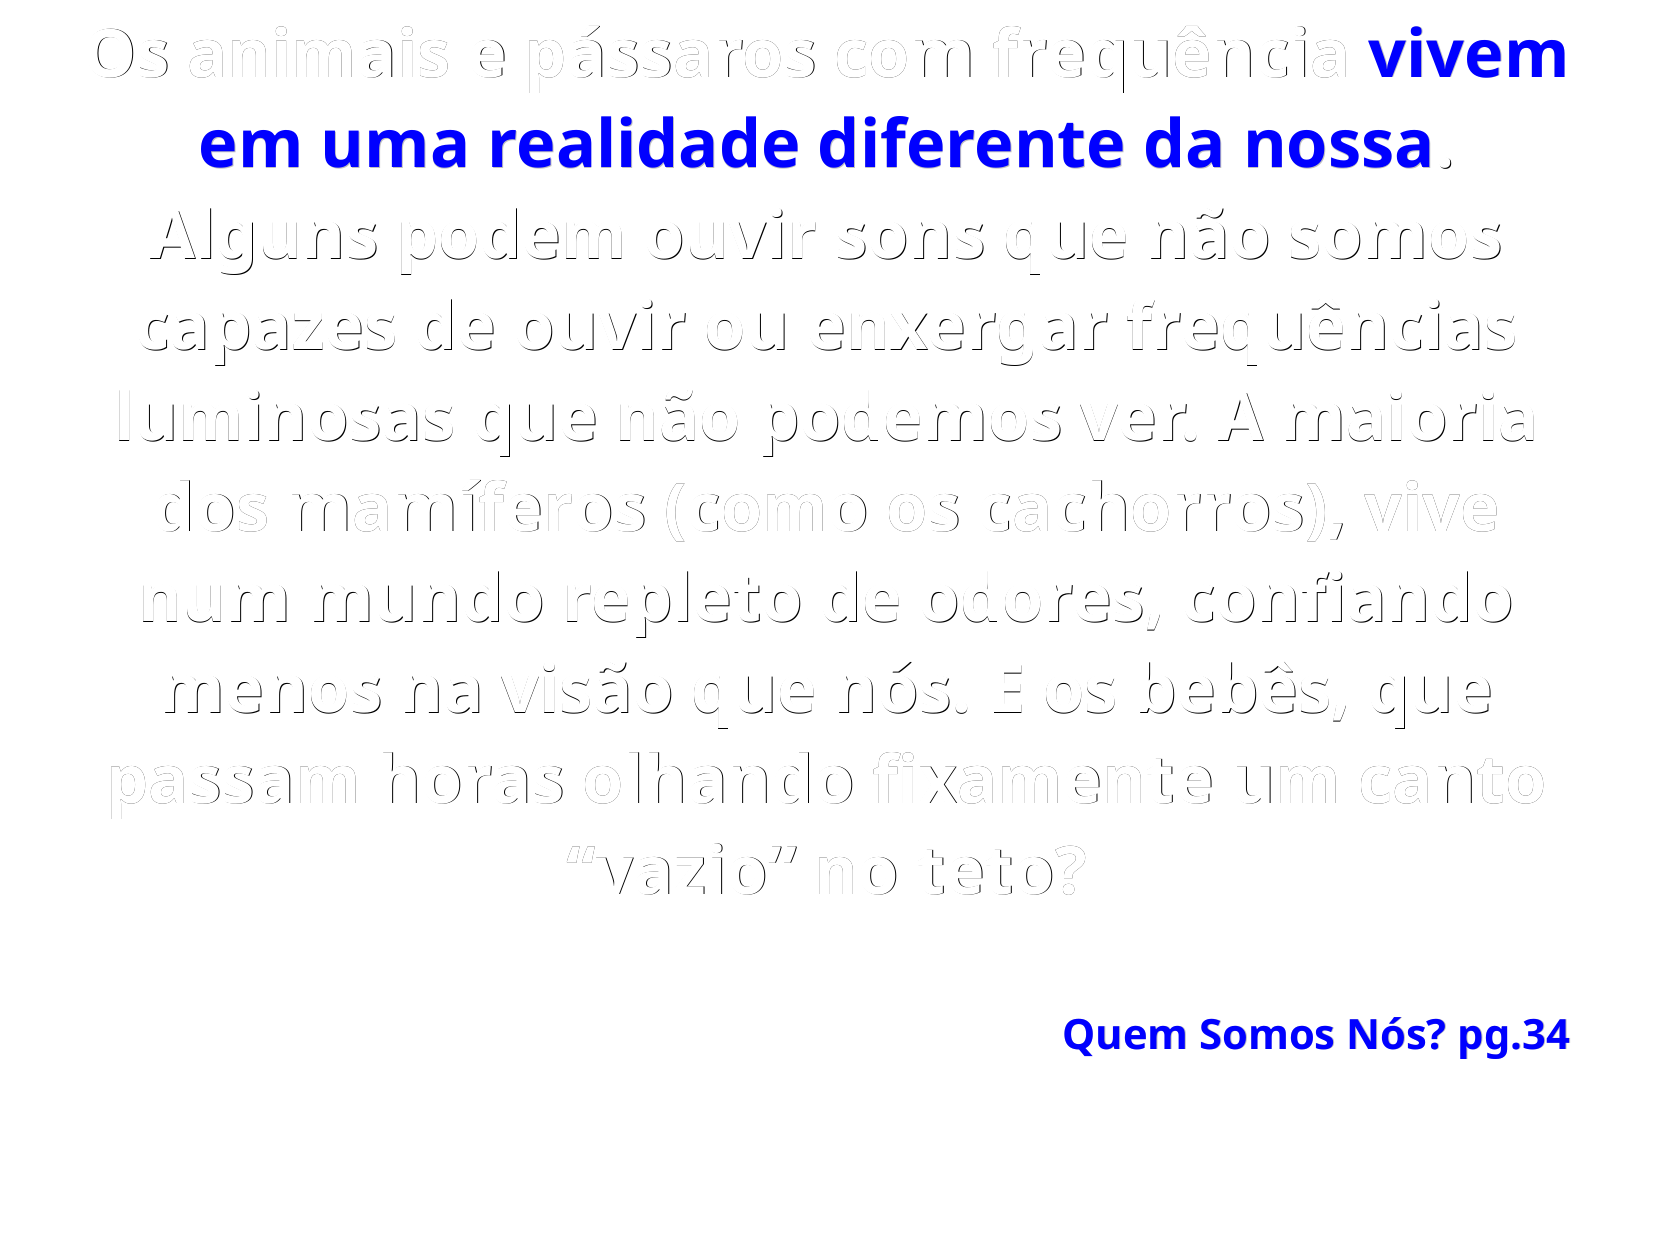

# Os animais e pássaros com frequência vivem em uma realidade diferente da nossa. Alguns podem ouvir sons que não somos capazes de ouvir ou enxergar frequências luminosas que não podemos ver. A maioria dos mamíferos (como os cachorros), vive num mundo repleto de odores, confiando menos na visão que nós. E os bebês, que passam horas olhando fixamente um canto “vazio” no teto?
Quem Somos Nós? pg.34